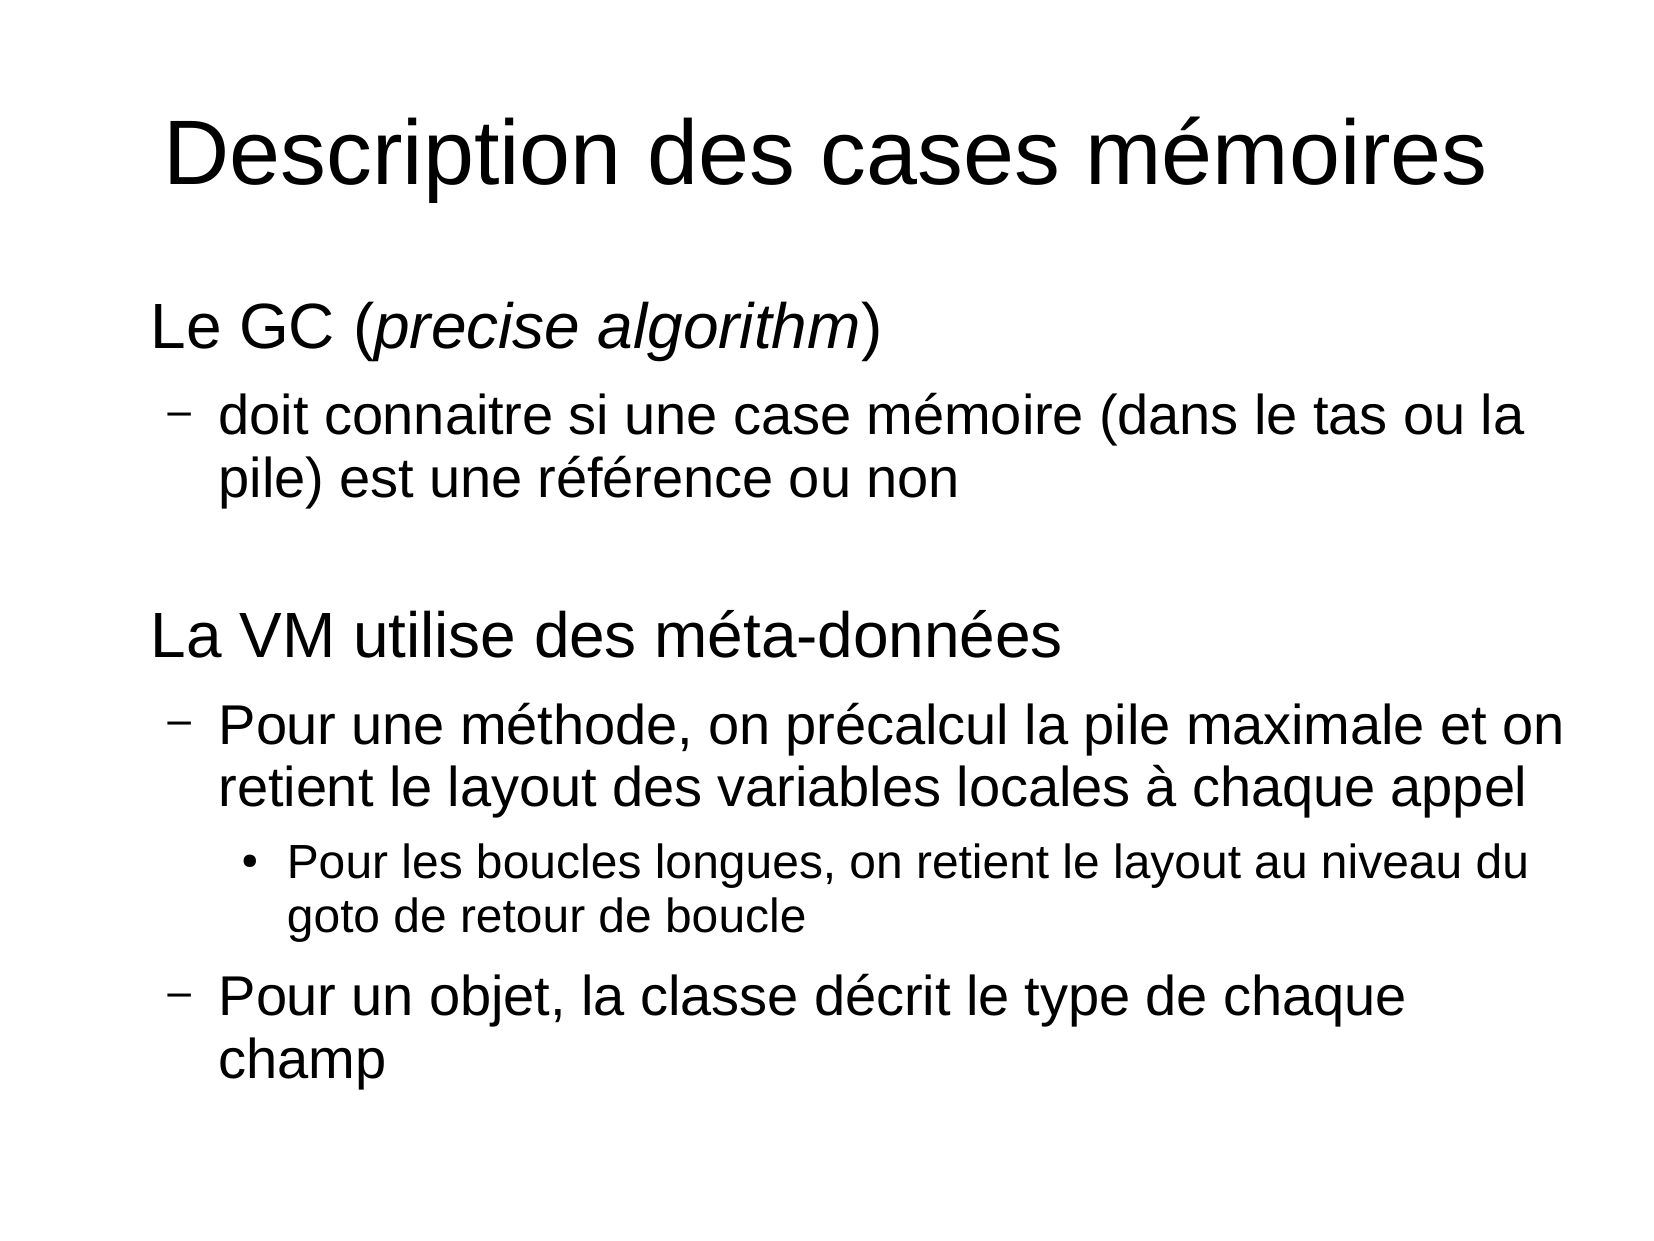

# Description des cases mémoires
Le GC (precise algorithm)
doit connaitre si une case mémoire (dans le tas ou la pile) est une référence ou non
La VM utilise des méta-données
Pour une méthode, on précalcul la pile maximale et on retient le layout des variables locales à chaque appel
Pour les boucles longues, on retient le layout au niveau du goto de retour de boucle
Pour un objet, la classe décrit le type de chaque champ